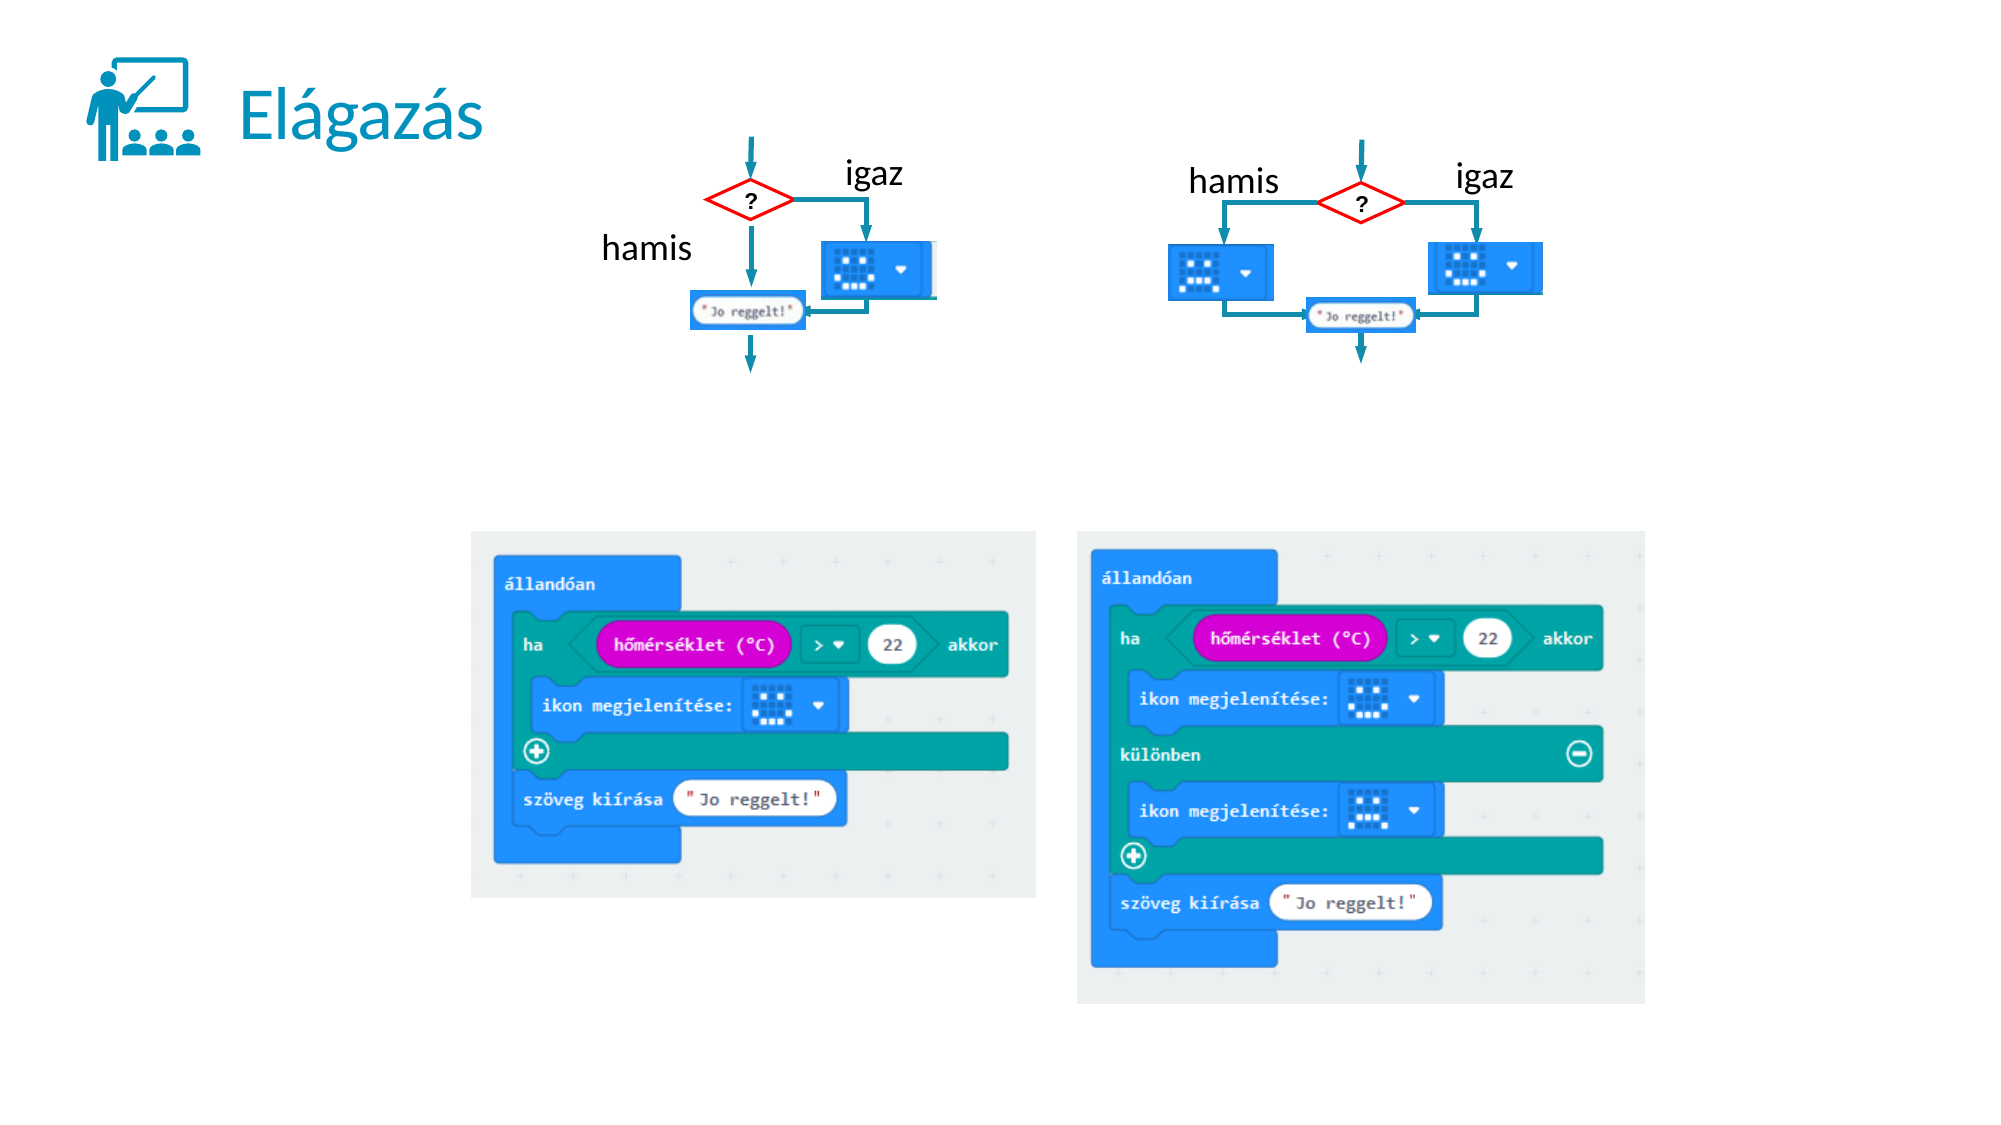

# Elágazás
igaz
igaz
hamis
?
?
hamis